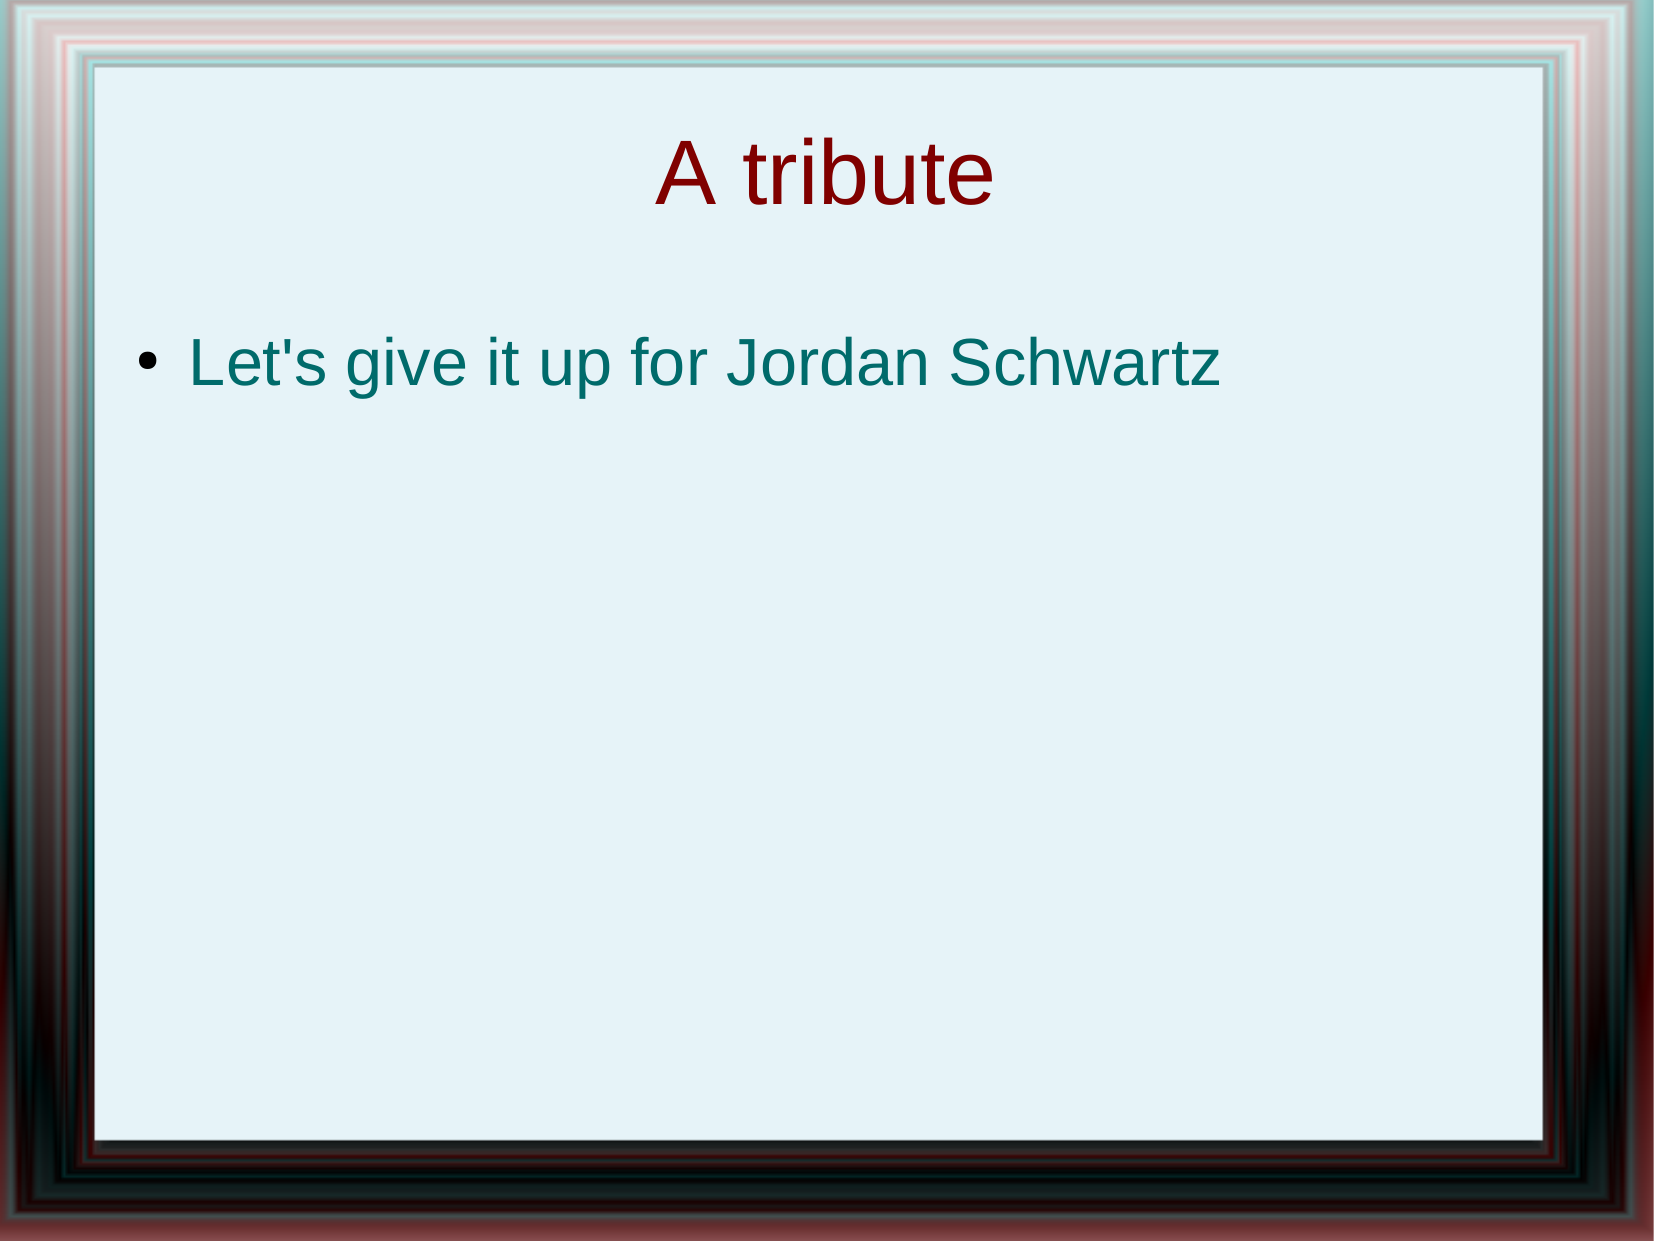

# A tribute
Let's give it up for Jordan Schwartz